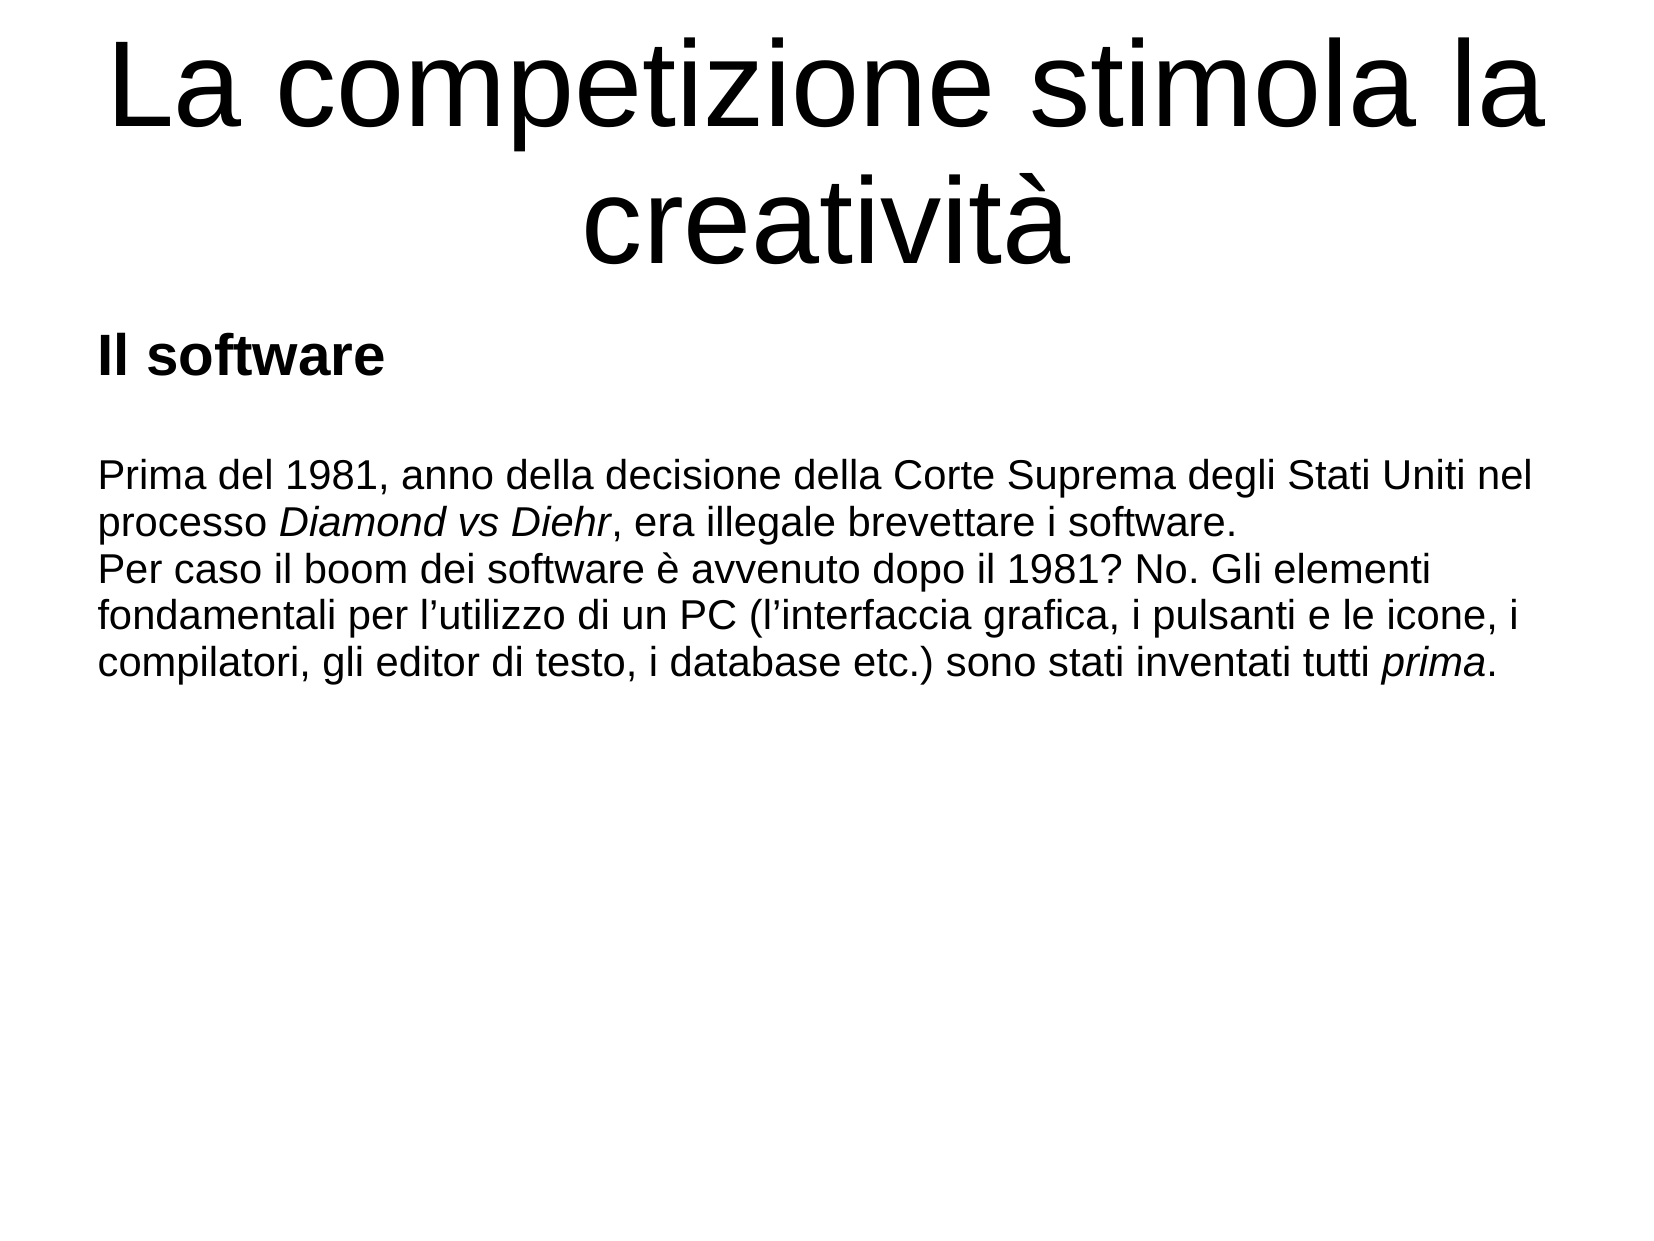

# La competizione stimola la creatività
Il software
Prima del 1981, anno della decisione della Corte Suprema degli Stati Uniti nel processo Diamond vs Diehr, era illegale brevettare i software.
Per caso il boom dei software è avvenuto dopo il 1981? No. Gli elementi fondamentali per l’utilizzo di un PC (l’interfaccia grafica, i pulsanti e le icone, i compilatori, gli editor di testo, i database etc.) sono stati inventati tutti prima.